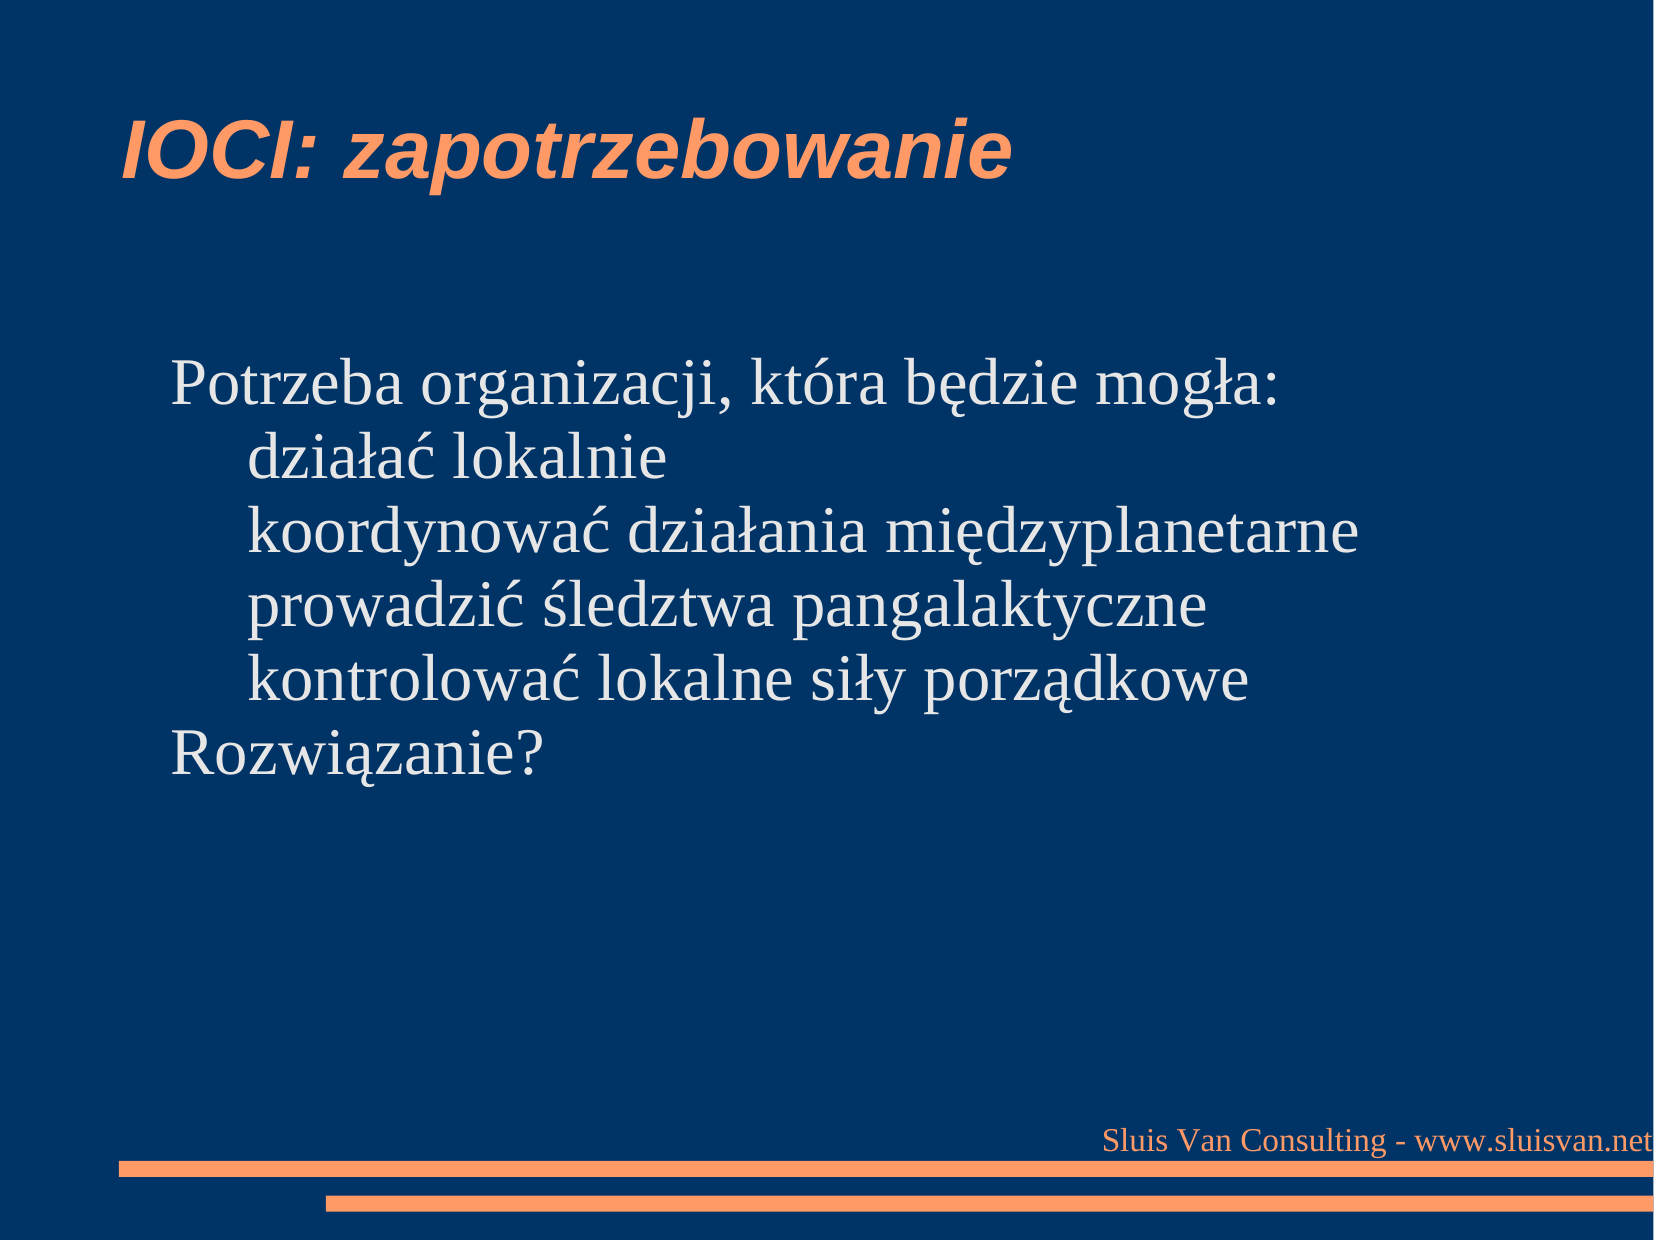

# IOCI: zapotrzebowanie
Potrzeba organizacji, która będzie mogła:
działać lokalnie
koordynować działania międzyplanetarne
prowadzić śledztwa pangalaktyczne
kontrolować lokalne siły porządkowe
Rozwiązanie?
Sluis Van Consulting - www.sluisvan.net